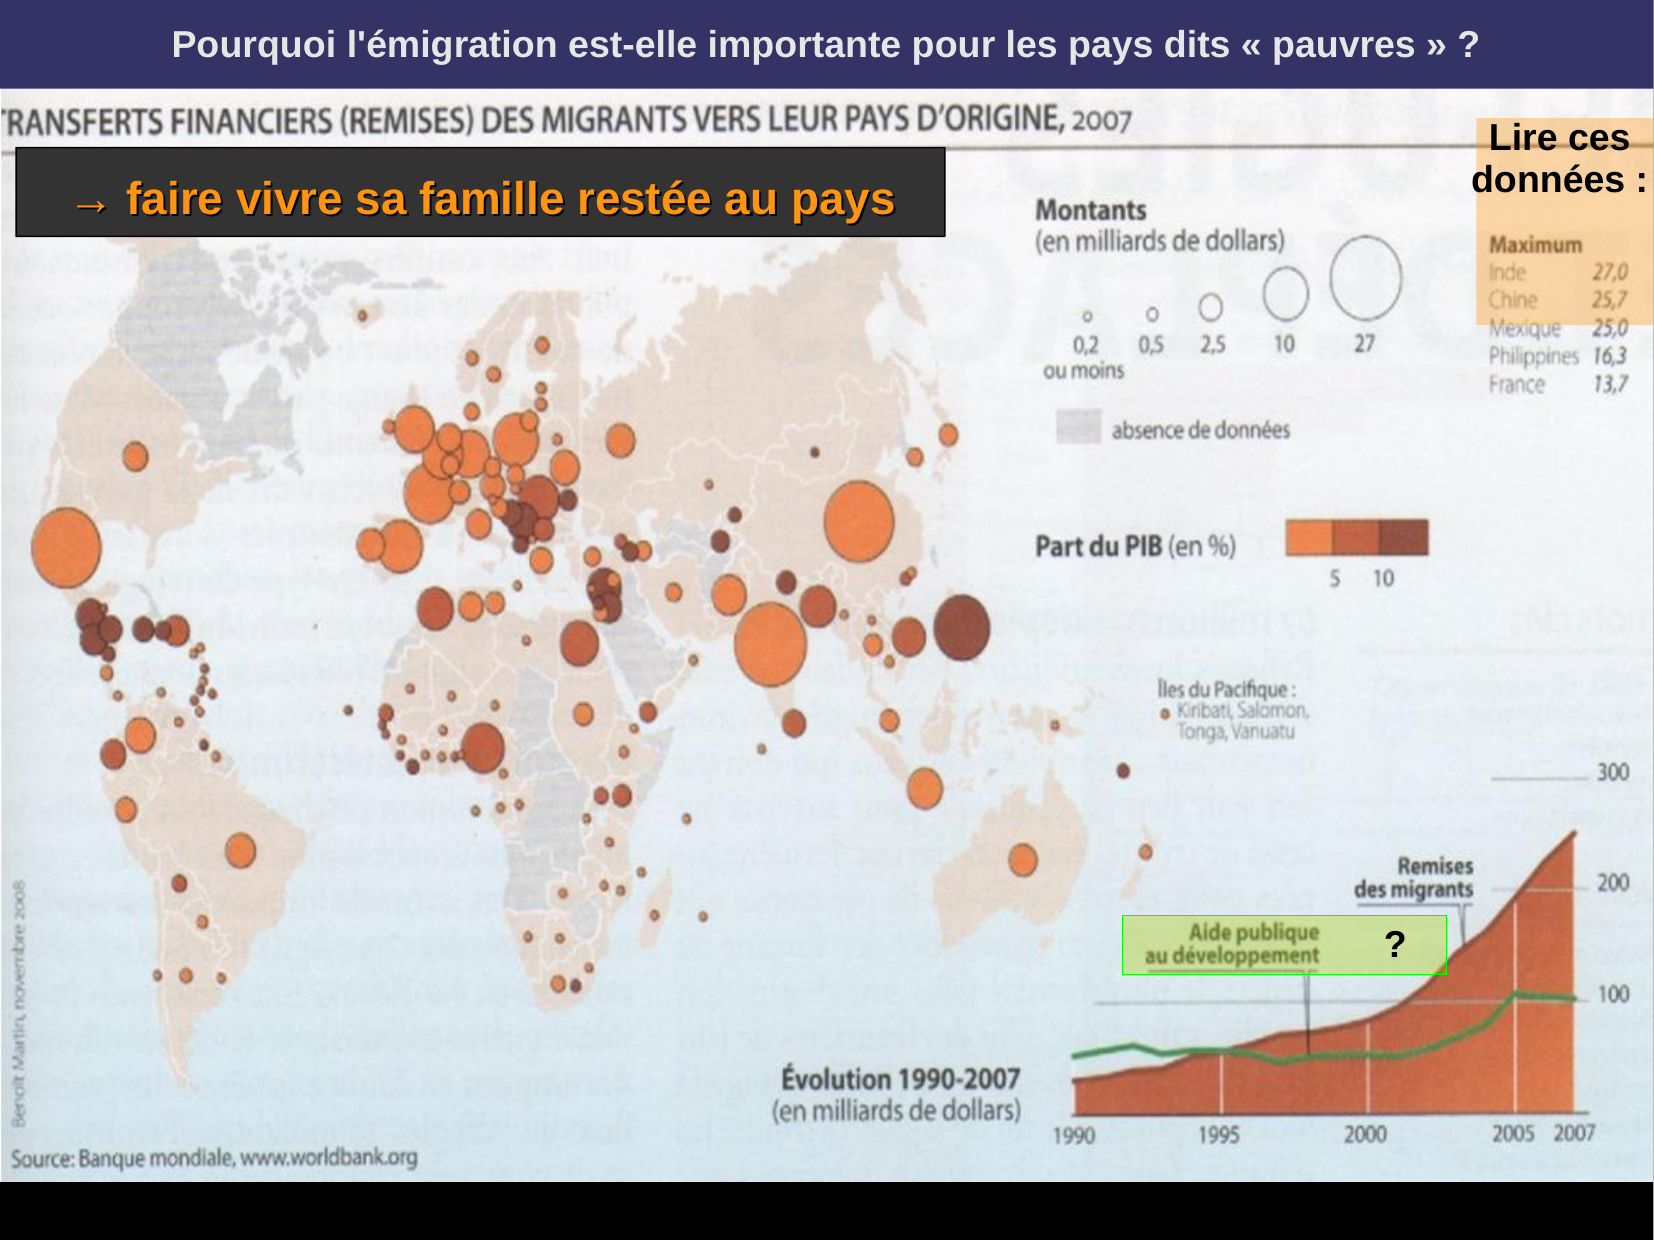

Pourquoi l'émigration est-elle importante pour les pays dits « pauvres » ?
Lire ces
données :
→ faire vivre sa famille restée au pays
			?